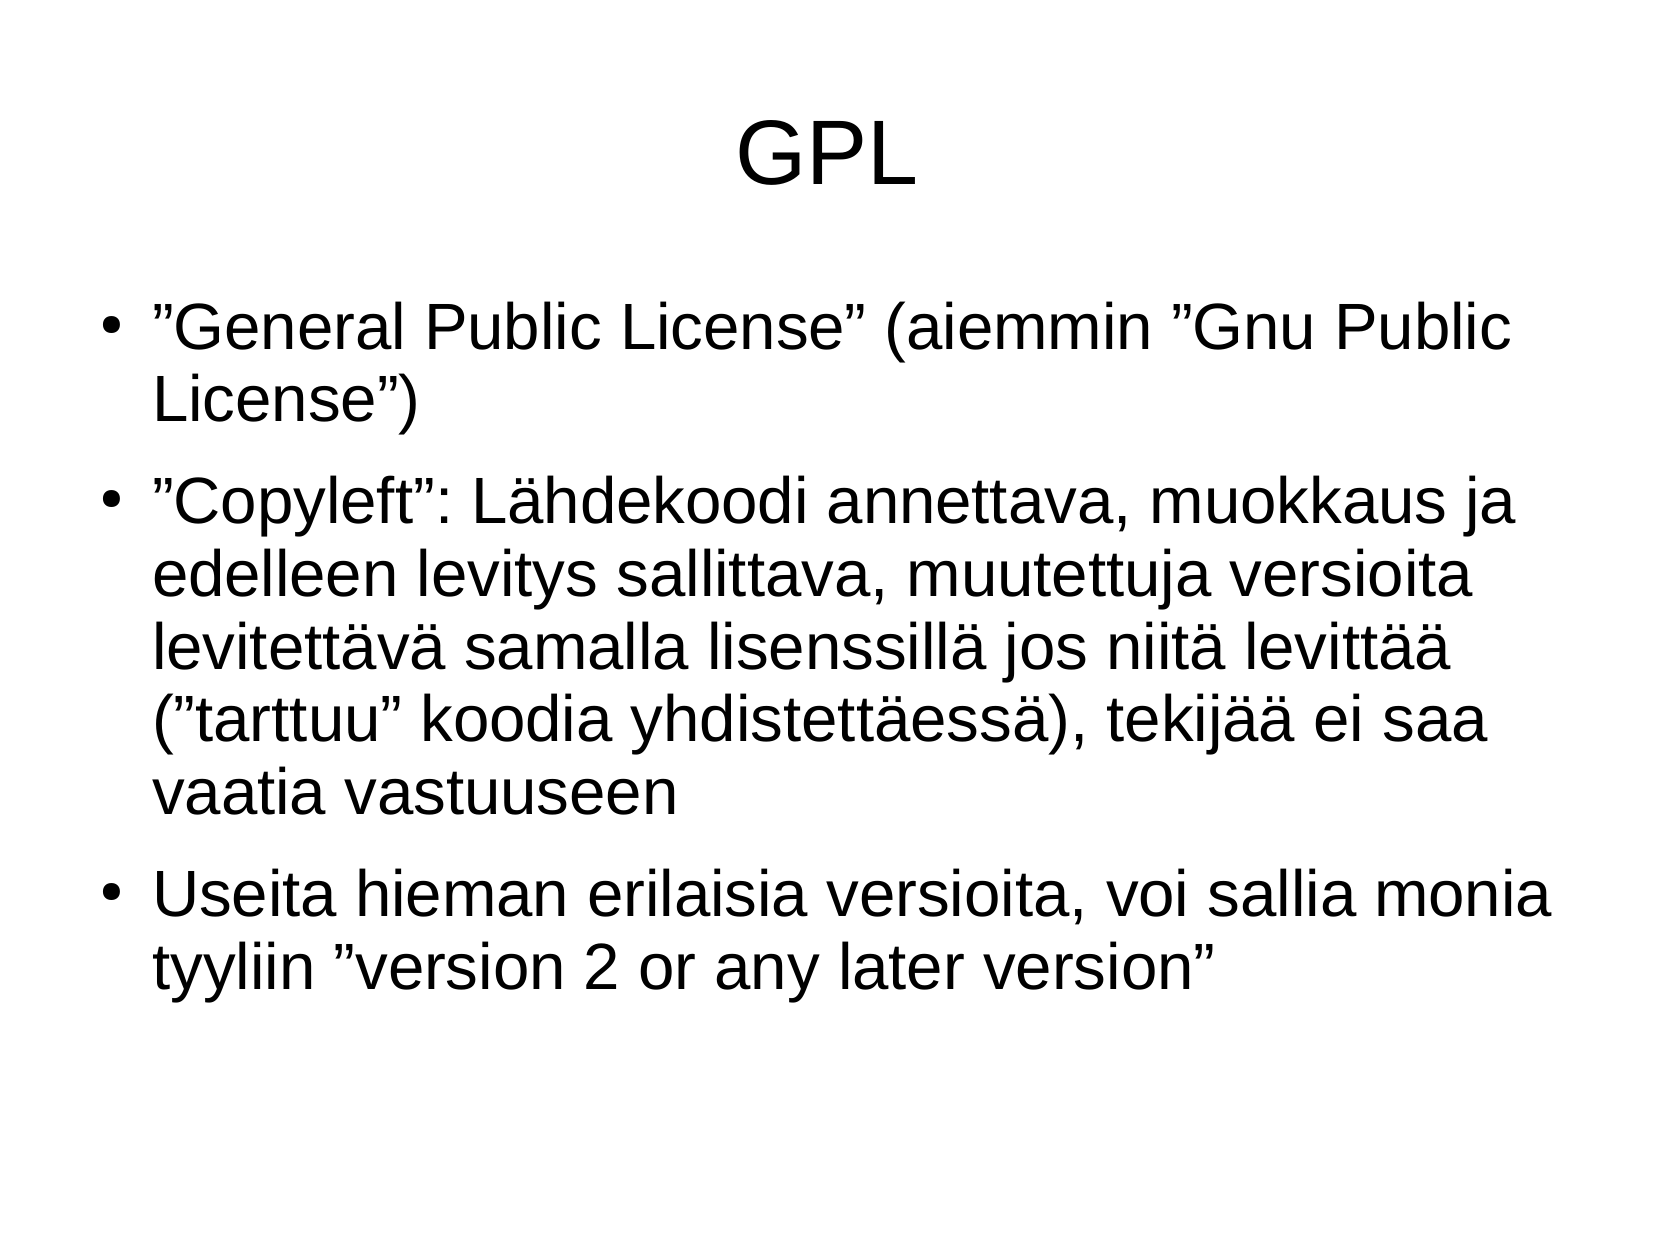

# GPL
”General Public License” (aiemmin ”Gnu Public License”)
”Copyleft”: Lähdekoodi annettava, muokkaus ja edelleen levitys sallittava, muutettuja versioita levitettävä samalla lisenssillä jos niitä levittää (”tarttuu” koodia yhdistettäessä), tekijää ei saa vaatia vastuuseen
Useita hieman erilaisia versioita, voi sallia monia tyyliin ”version 2 or any later version”